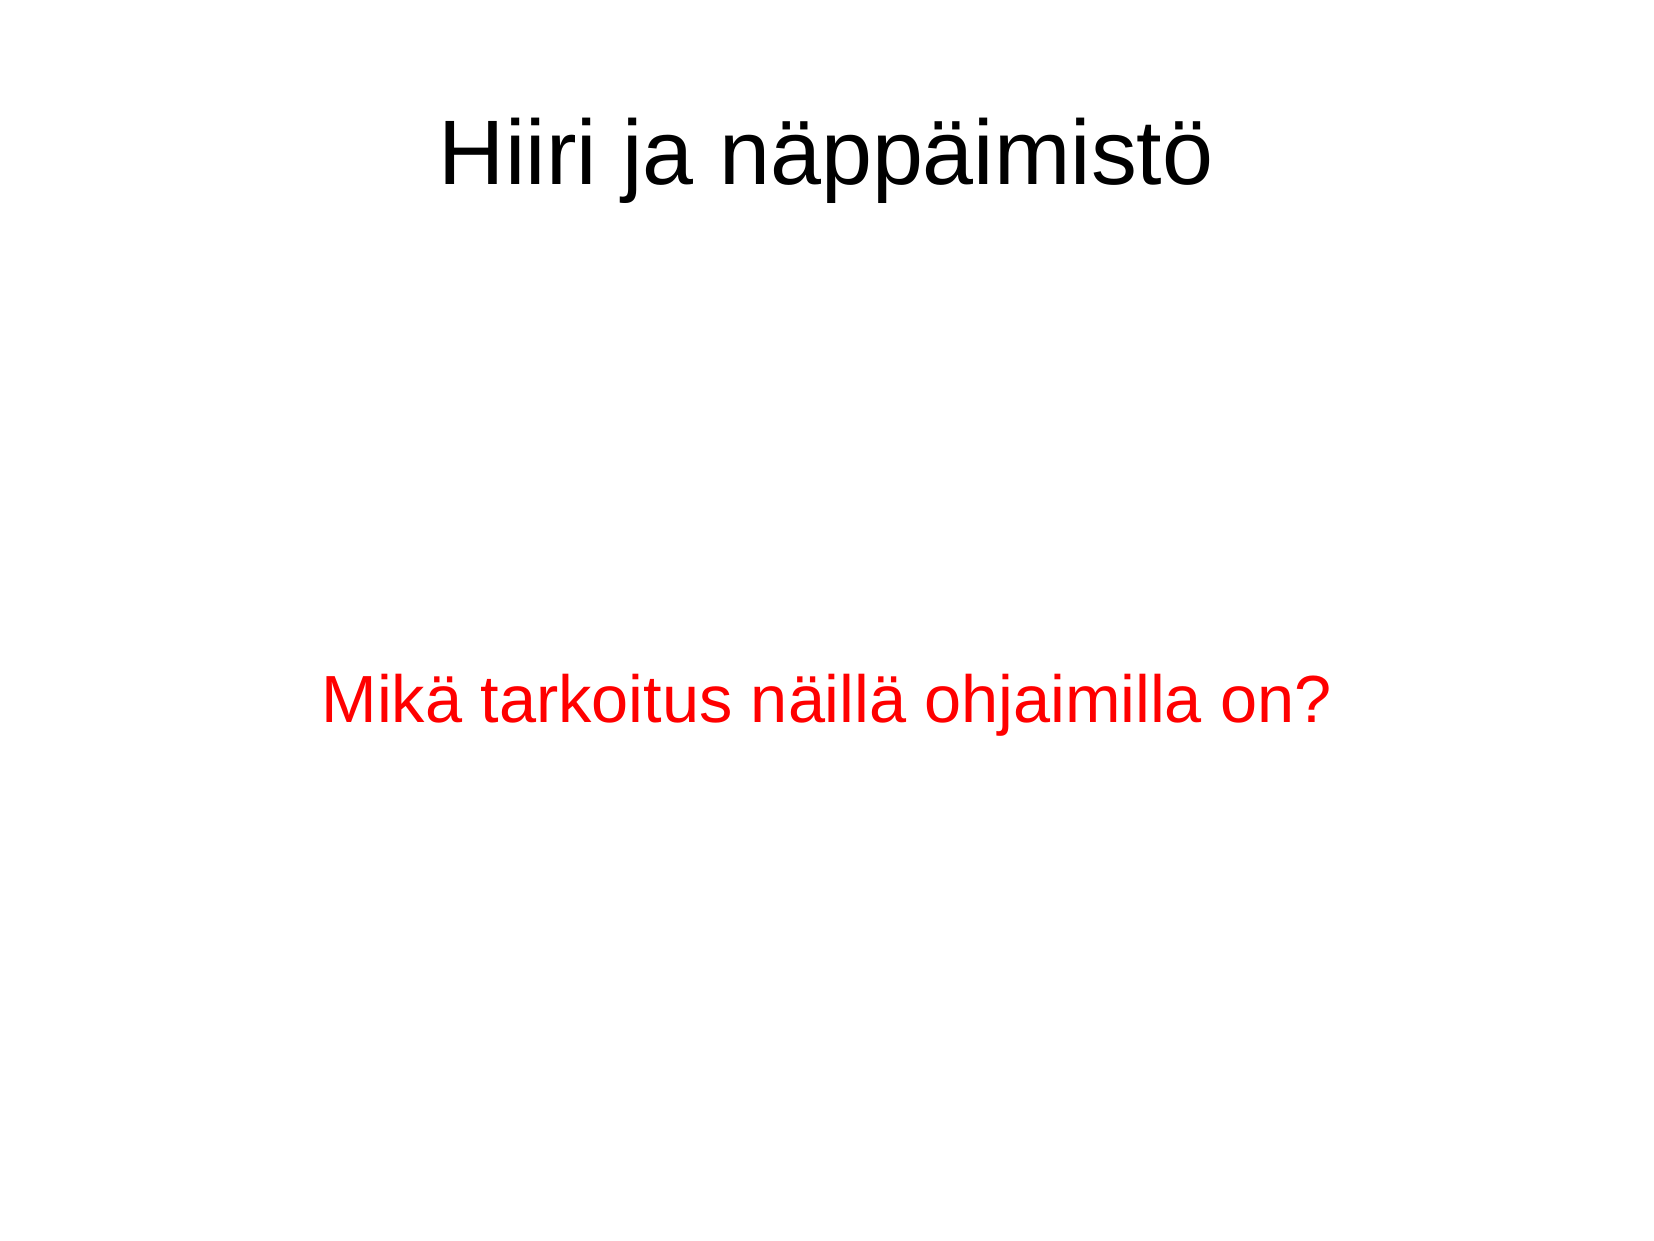

# Hiiri ja näppäimistö
Mikä tarkoitus näillä ohjaimilla on?